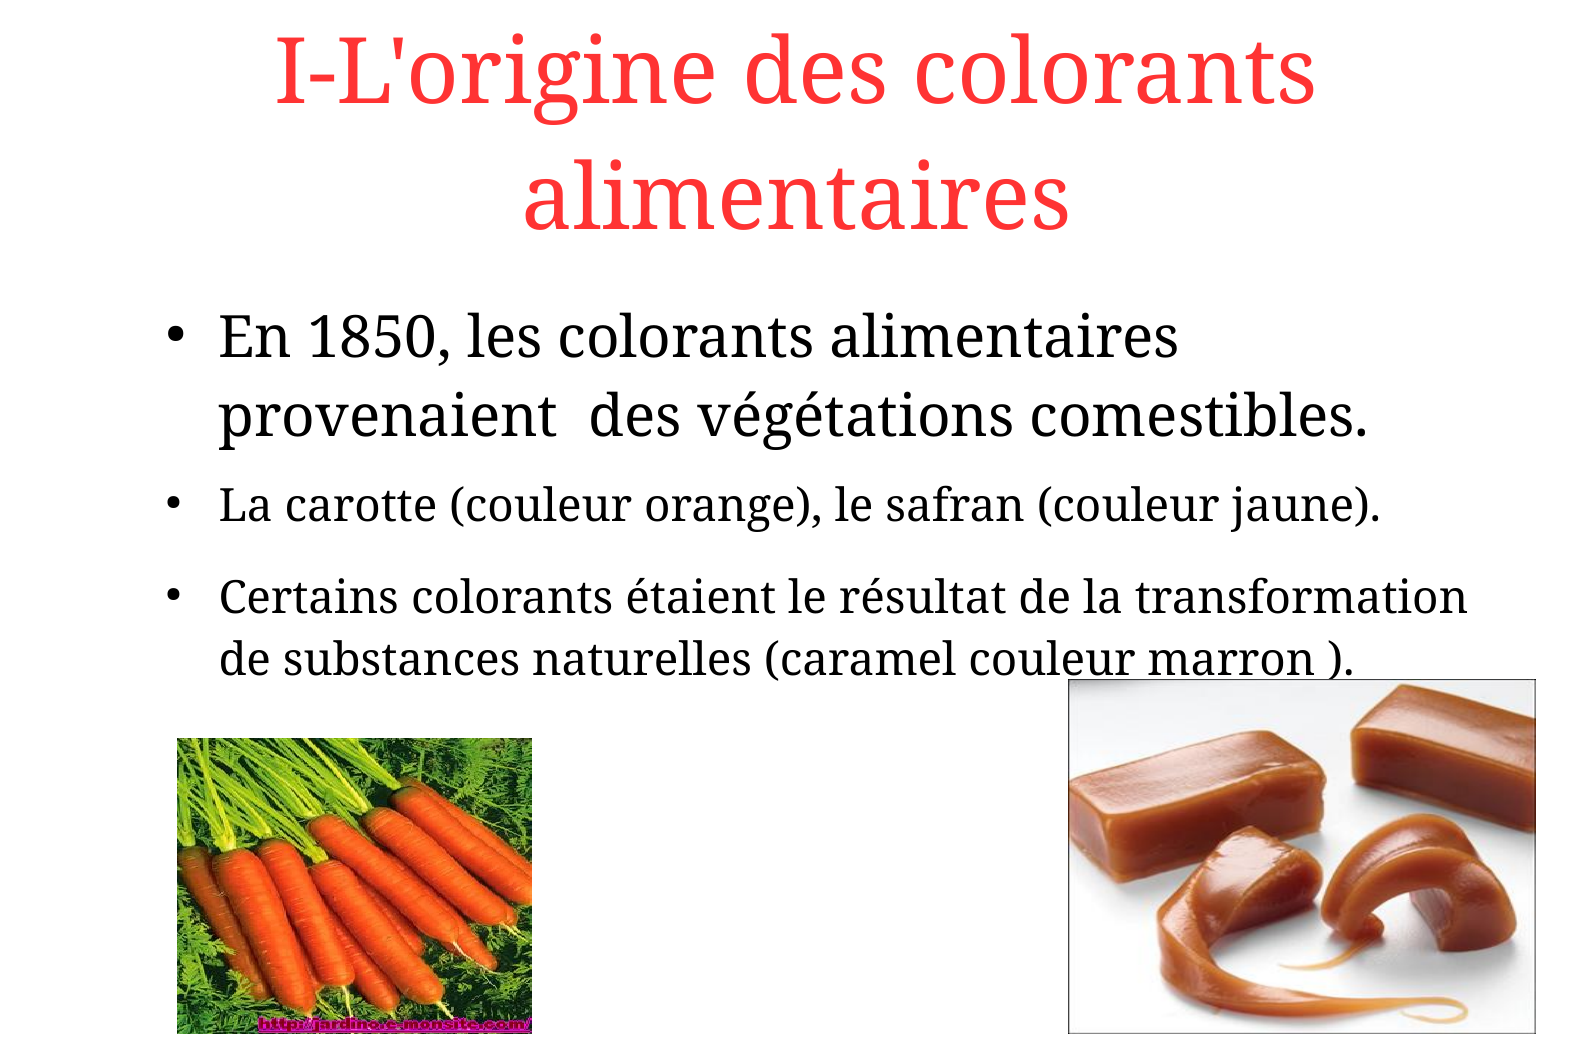

# I-L'origine des colorants alimentaires
En 1850, les colorants alimentaires provenaient des végétations comestibles.
La carotte (couleur orange), le safran (couleur jaune).
Certains colorants étaient le résultat de la transformation de substances naturelles (caramel couleur marron ).